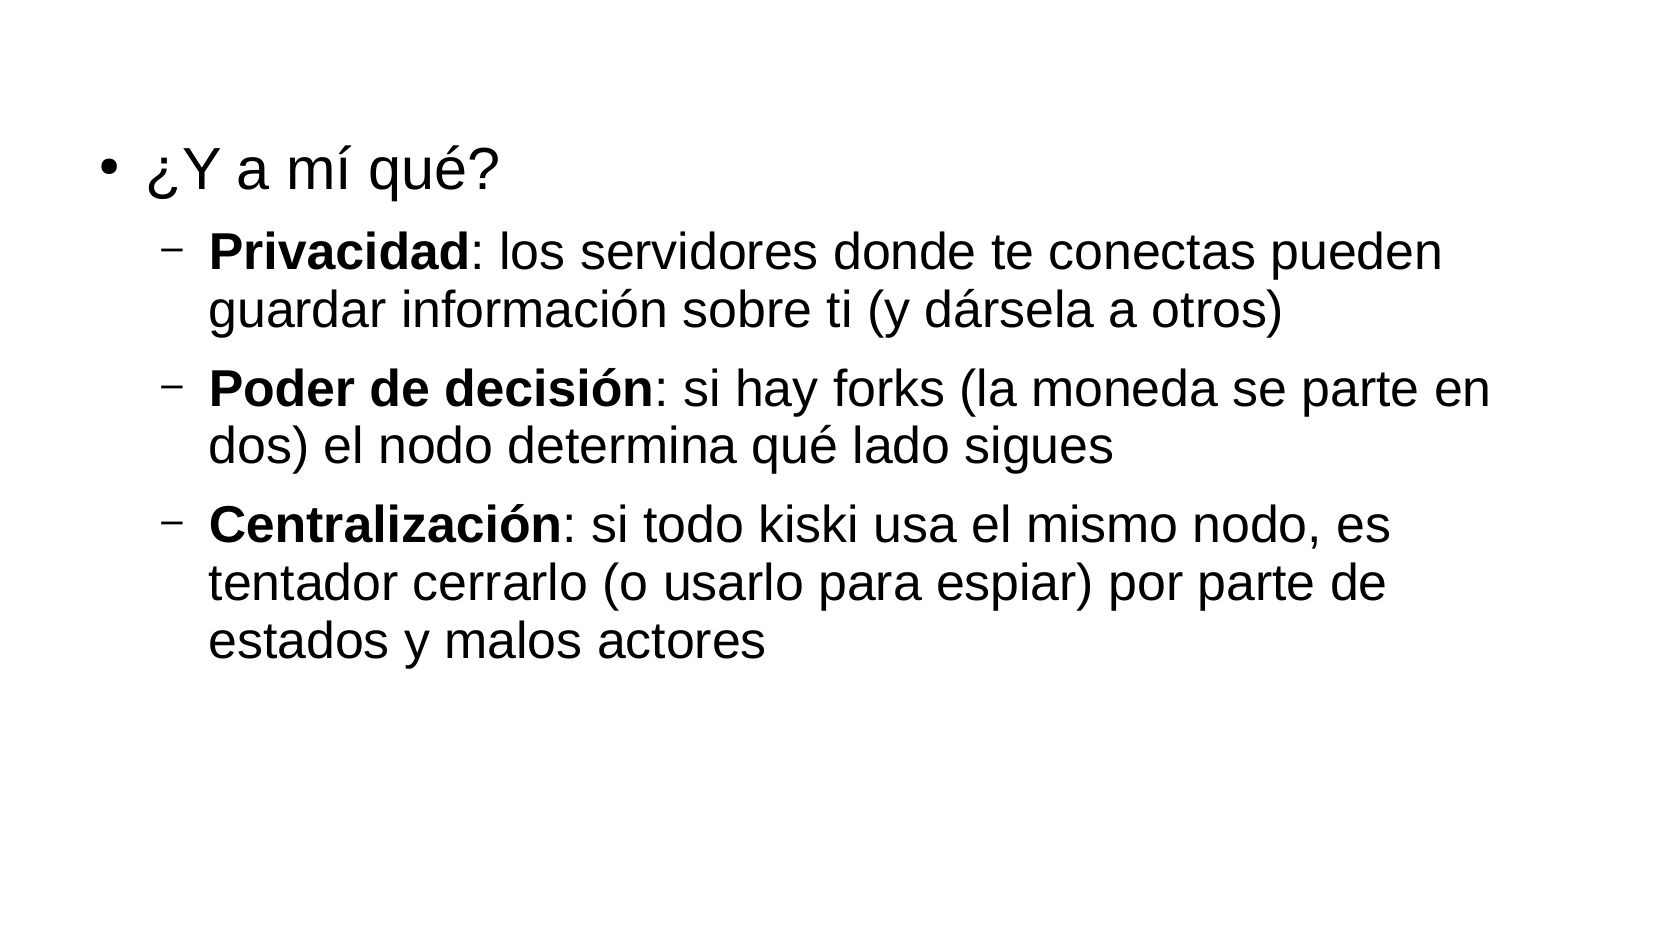

# ¿Y a mí qué?
Privacidad: los servidores donde te conectas pueden guardar información sobre ti (y dársela a otros)
Poder de decisión: si hay forks (la moneda se parte en dos) el nodo determina qué lado sigues
Centralización: si todo kiski usa el mismo nodo, es tentador cerrarlo (o usarlo para espiar) por parte de estados y malos actores